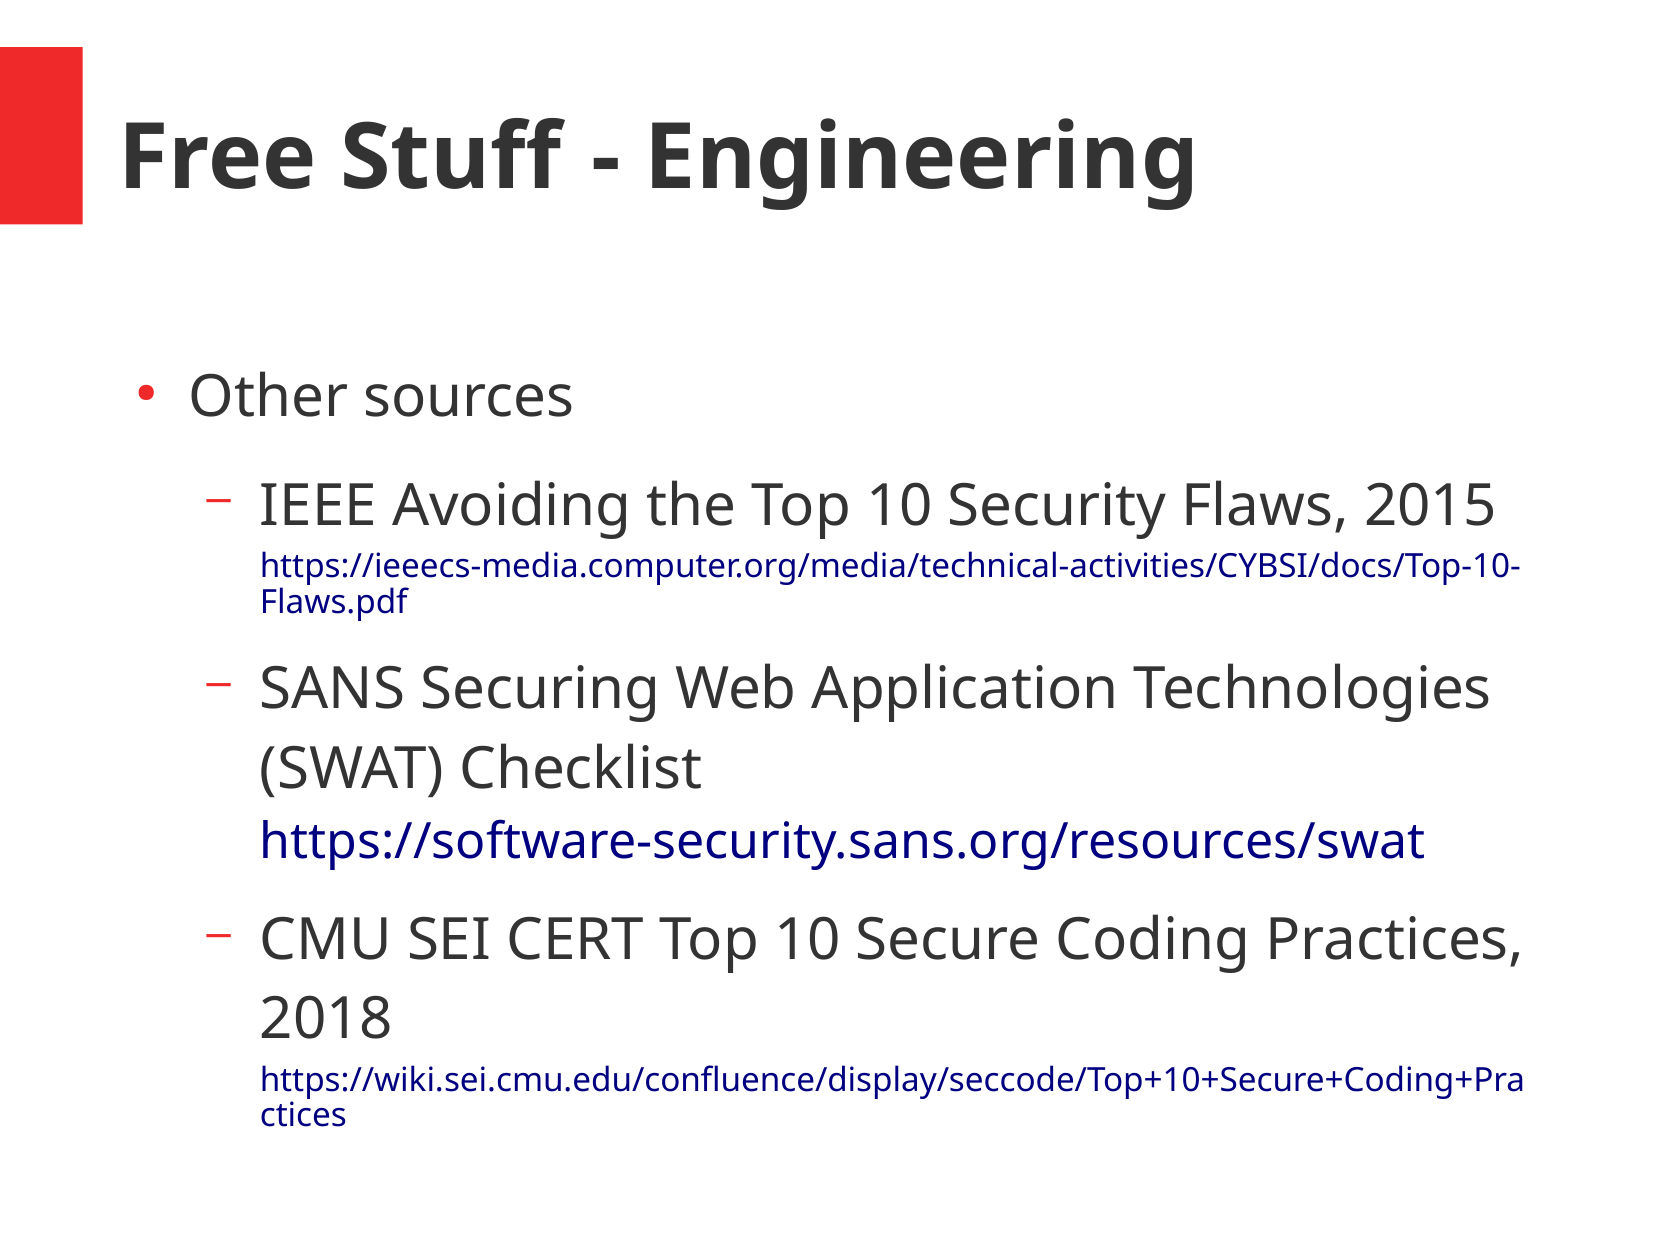

# Free Stuff	 - Engineering
Other sources
IEEE Avoiding the Top 10 Security Flaws, 2015 https://ieeecs-media.computer.org/media/technical-activities/CYBSI/docs/Top-10-Flaws.pdf
SANS Securing Web Application Technologies (SWAT) Checklist https://software-security.sans.org/resources/swat
CMU SEI CERT Top 10 Secure Coding Practices, 2018 https://wiki.sei.cmu.edu/confluence/display/seccode/Top+10+Secure+Coding+Practices